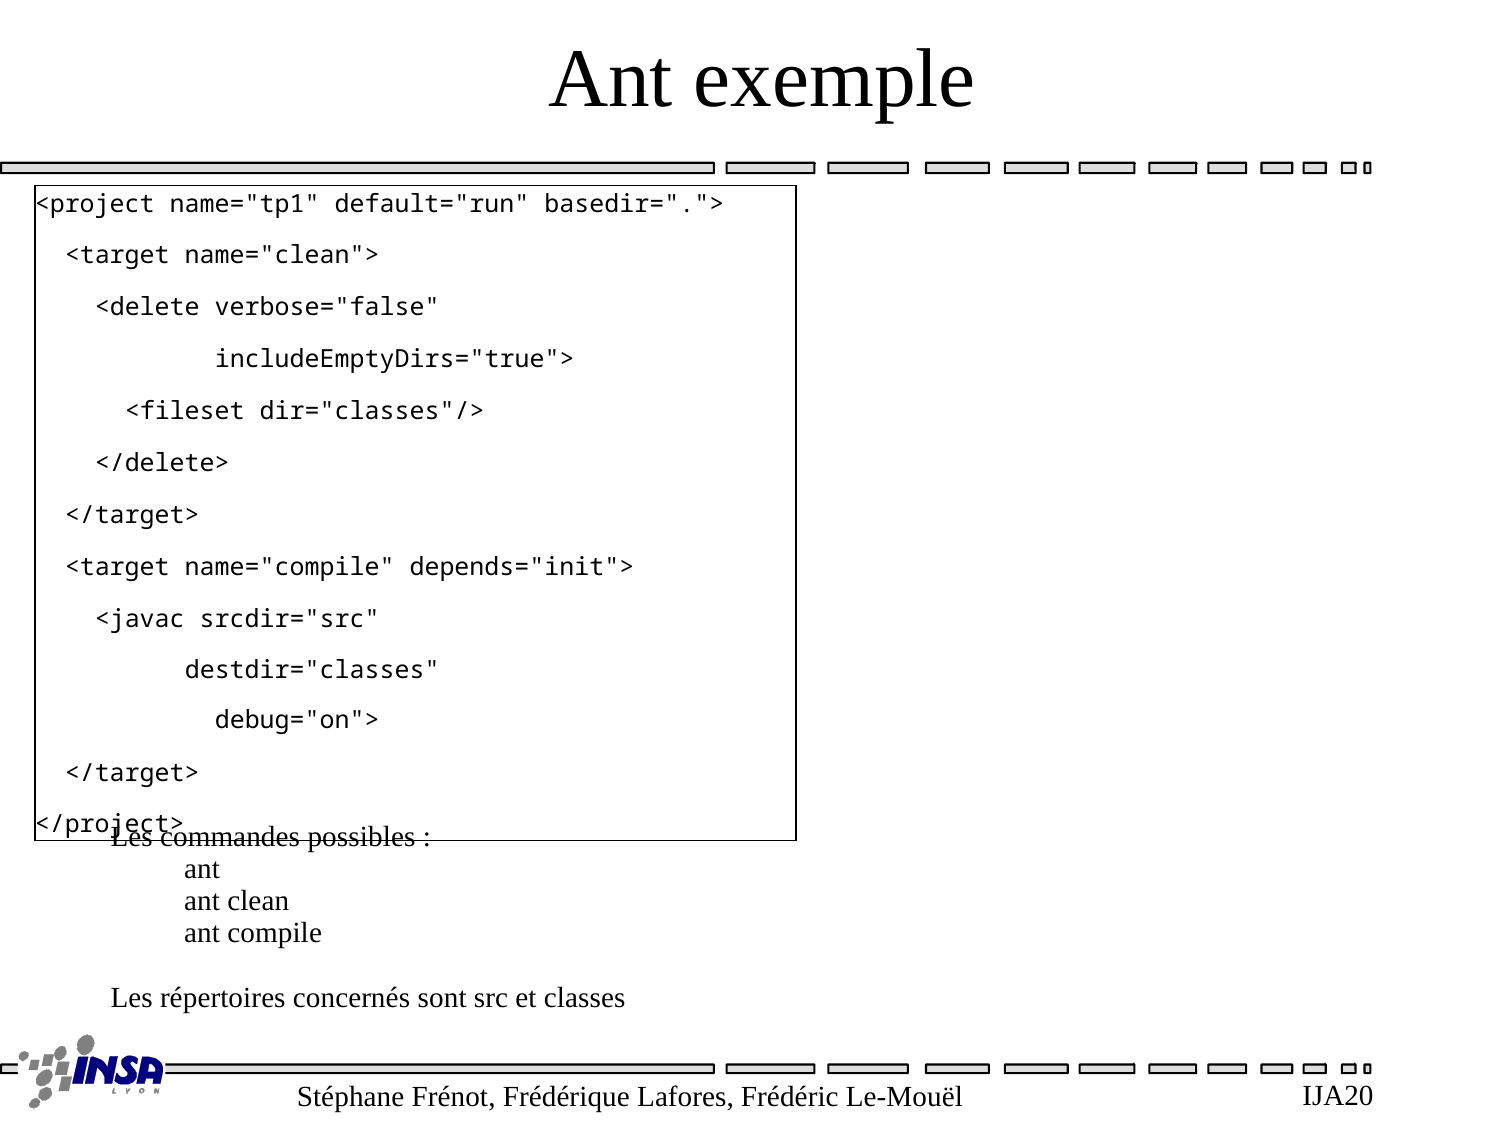

# Ant exemple
<project name="tp1" default="run" basedir=".">
 <target name="clean">
 <delete verbose="false"
 includeEmptyDirs="true">
 <fileset dir="classes"/>
 </delete>
 </target>
 <target name="compile" depends="init">
 <javac srcdir="src"
 destdir="classes"
 debug="on">
 </target>
</project>
Les commandes possibles :
	ant
	ant clean
	ant compile
Les répertoires concernés sont src et classes